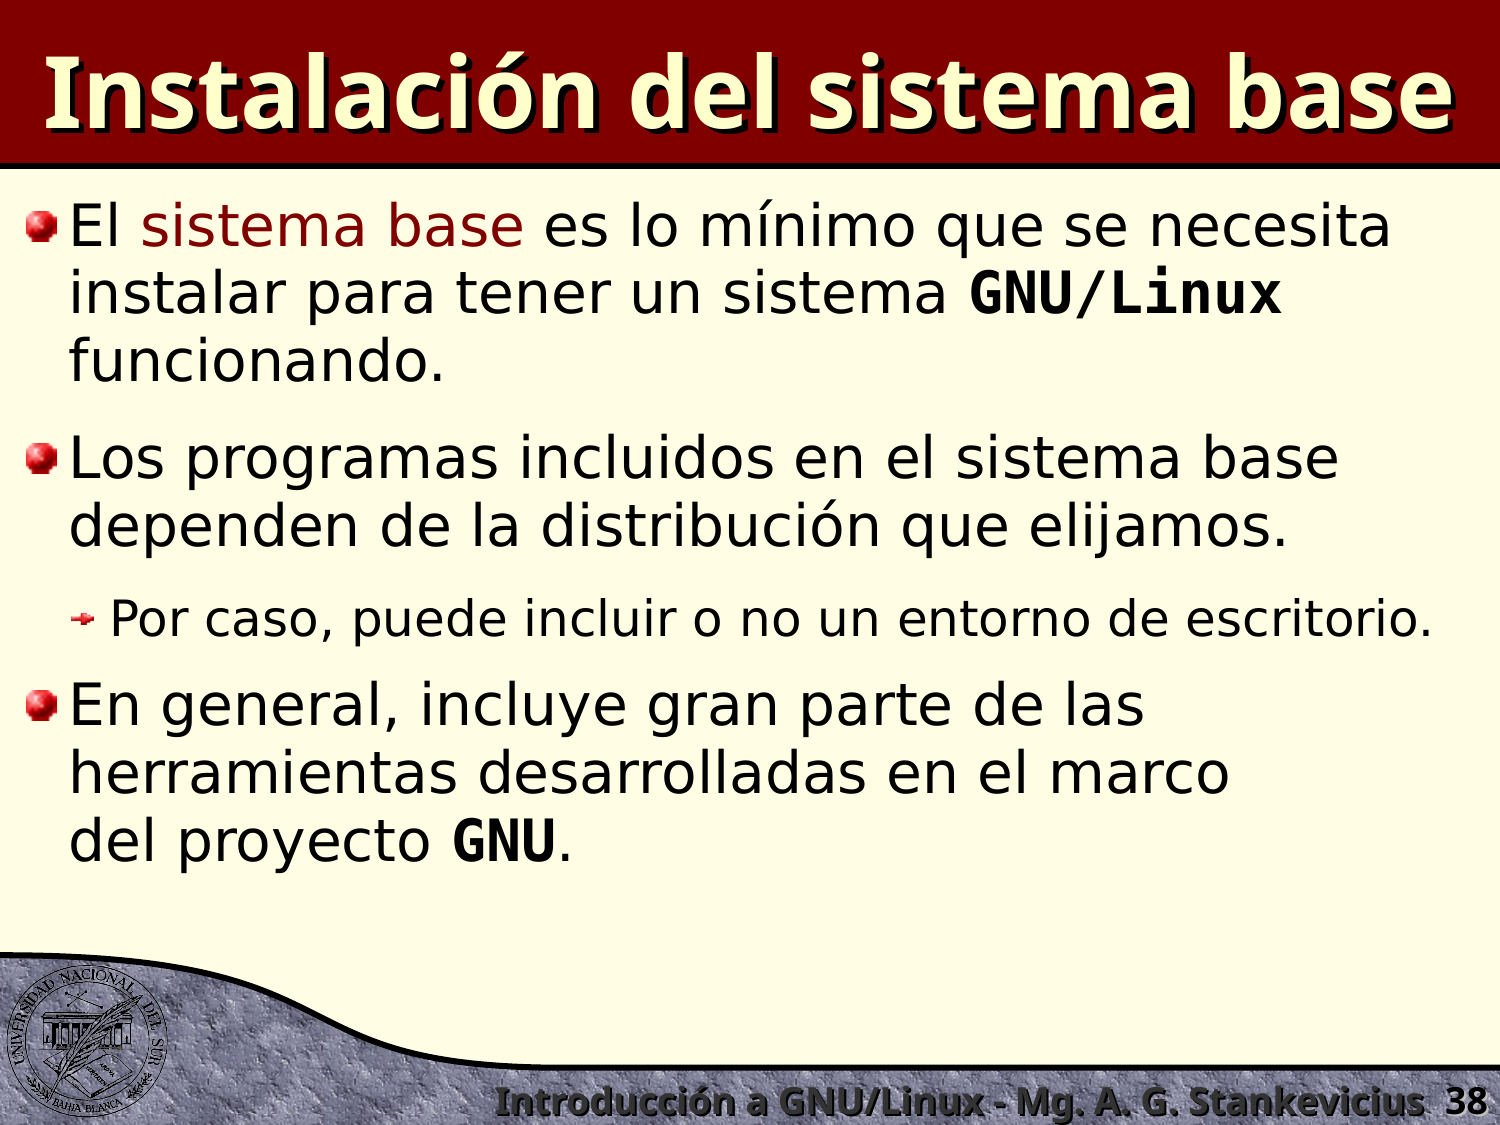

# Instalación del sistema base
El sistema base es lo mínimo que se necesita instalar para tener un sistema GNU/Linux funcionando.
Los programas incluidos en el sistema base dependen de la distribución que elijamos.
Por caso, puede incluir o no un entorno de escritorio.
En general, incluye gran parte de las herramientas desarrolladas en el marco
del proyecto GNU.
38